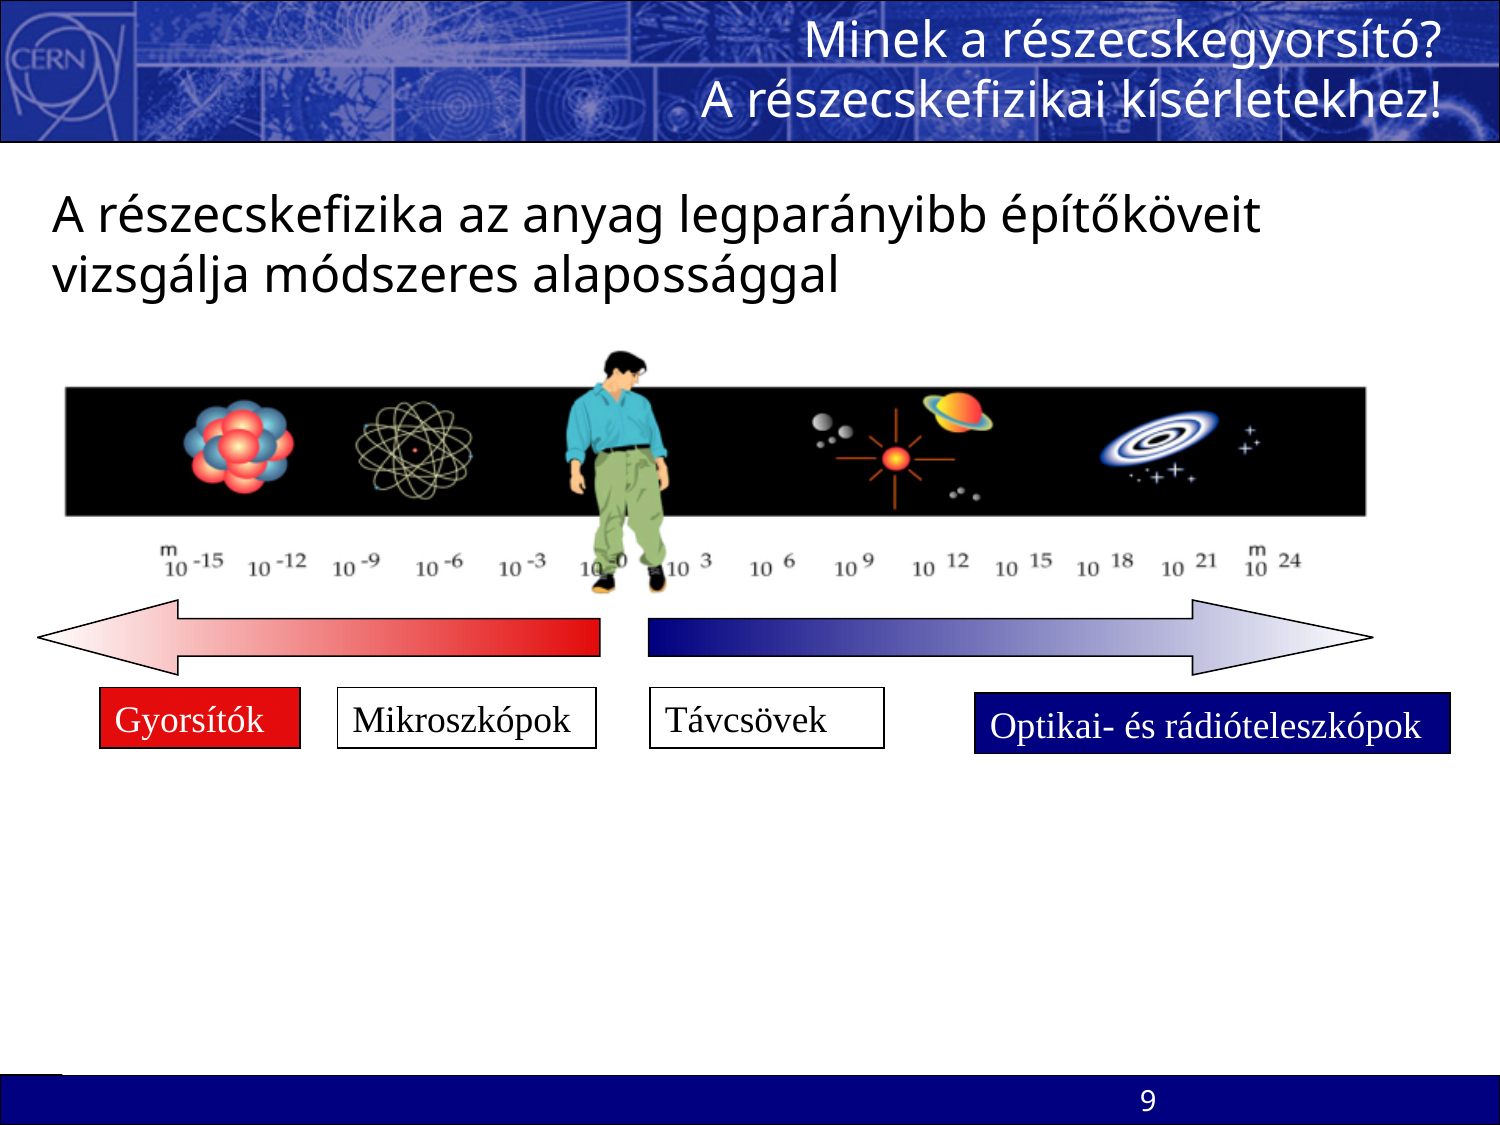

Minek a részecskegyorsító?
A részecskefizikai kísérletekhez!
A részecskefizika az anyag legparányibb építőköveit vizsgálja módszeres alapossággal
Gyorsítók
Mikroszkópok
Távcsövek
Optikai- és rádióteleszkópok